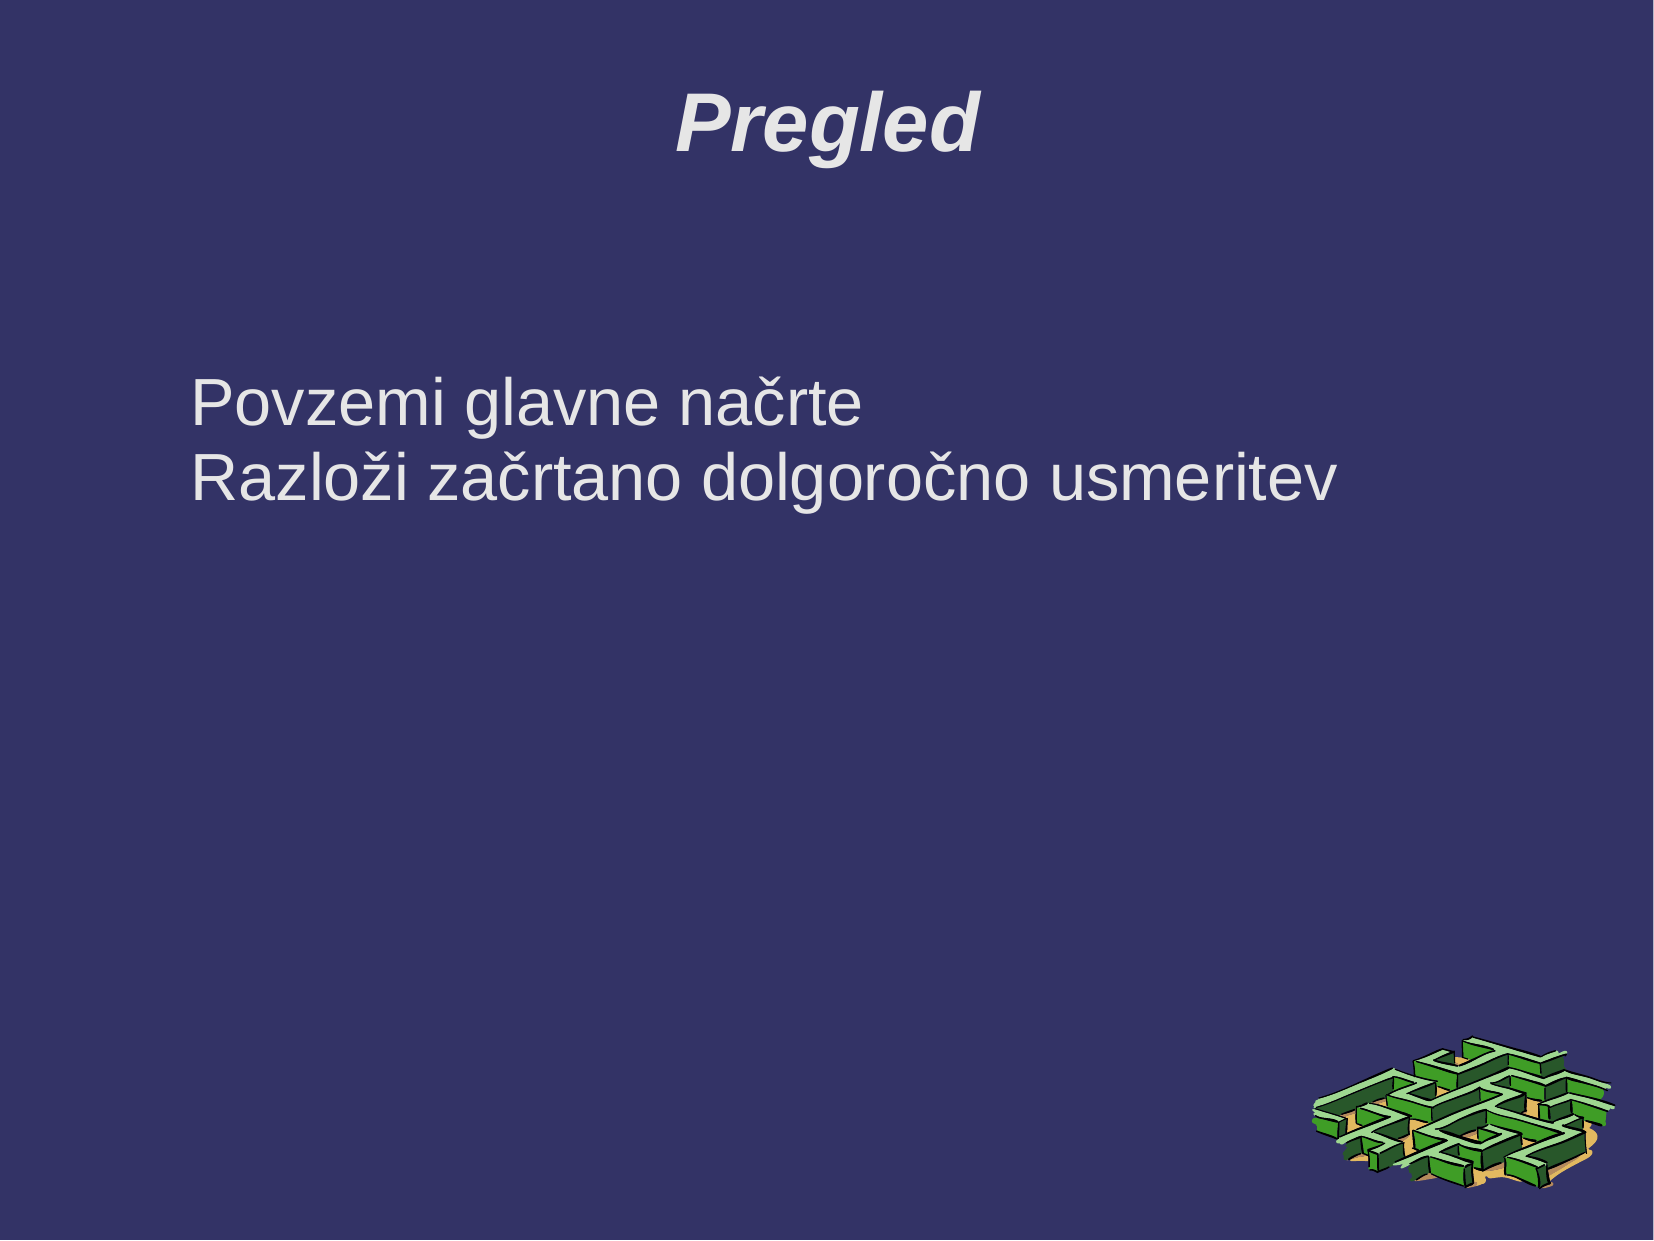

# Pregled
Povzemi glavne načrte
Razloži začrtano dolgoročno usmeritev